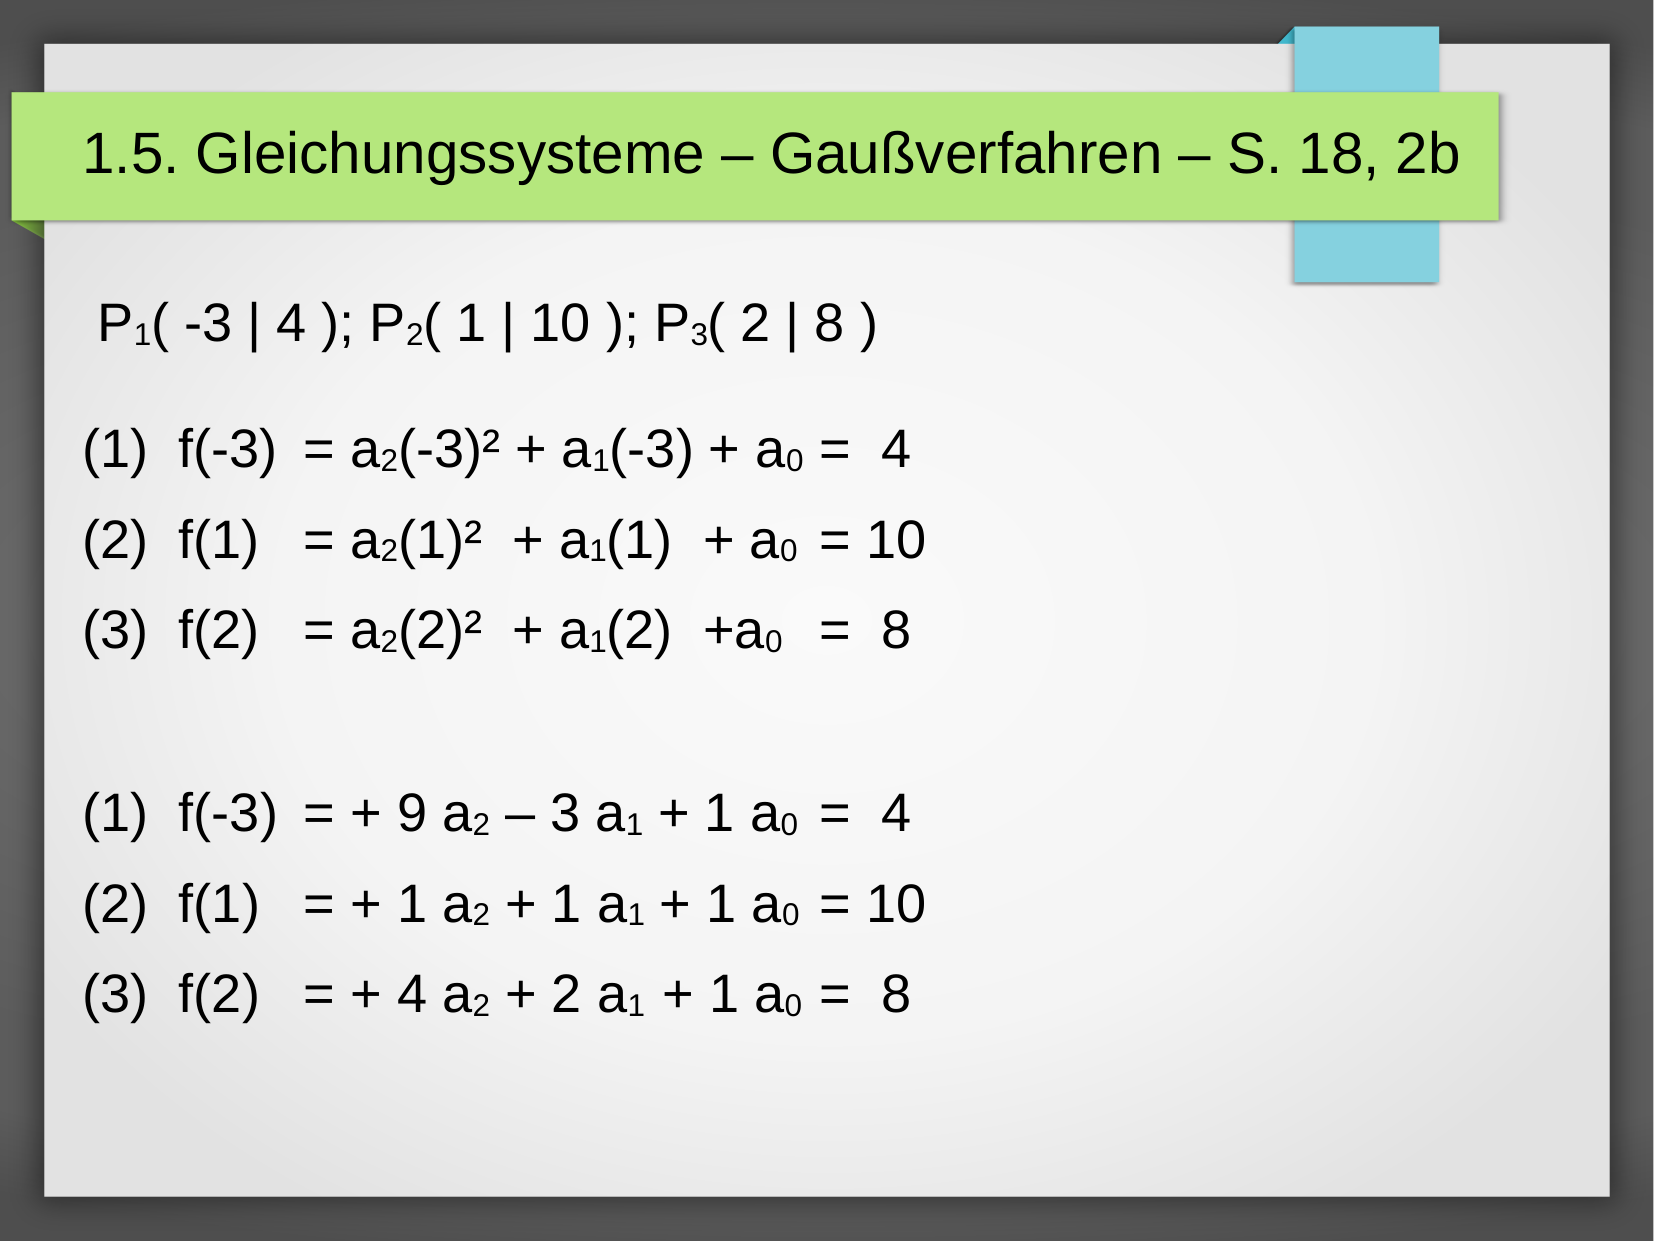

1.5. Gleichungssysteme – Gaußverfahren – S. 18, 2b
 P1( -3 | 4 ); P2( 1 | 10 ); P3( 2 | 8 )
 f(-3)	= a2(-3)² + a1(-3) + a0	= 4
 f(1)	= a2(1)² + a1(1) + a0	= 10
 f(2)	= a2(2)² + a1(2) +a0	= 8
#
 f(-3)	= + 9 a2 – 3 a1 + 1 a0	= 4
 f(1)	= + 1 a2 + 1 a1 + 1 a0	= 10
 f(2)	= + 4 a2 + 2 a1 + 1 a0	= 8